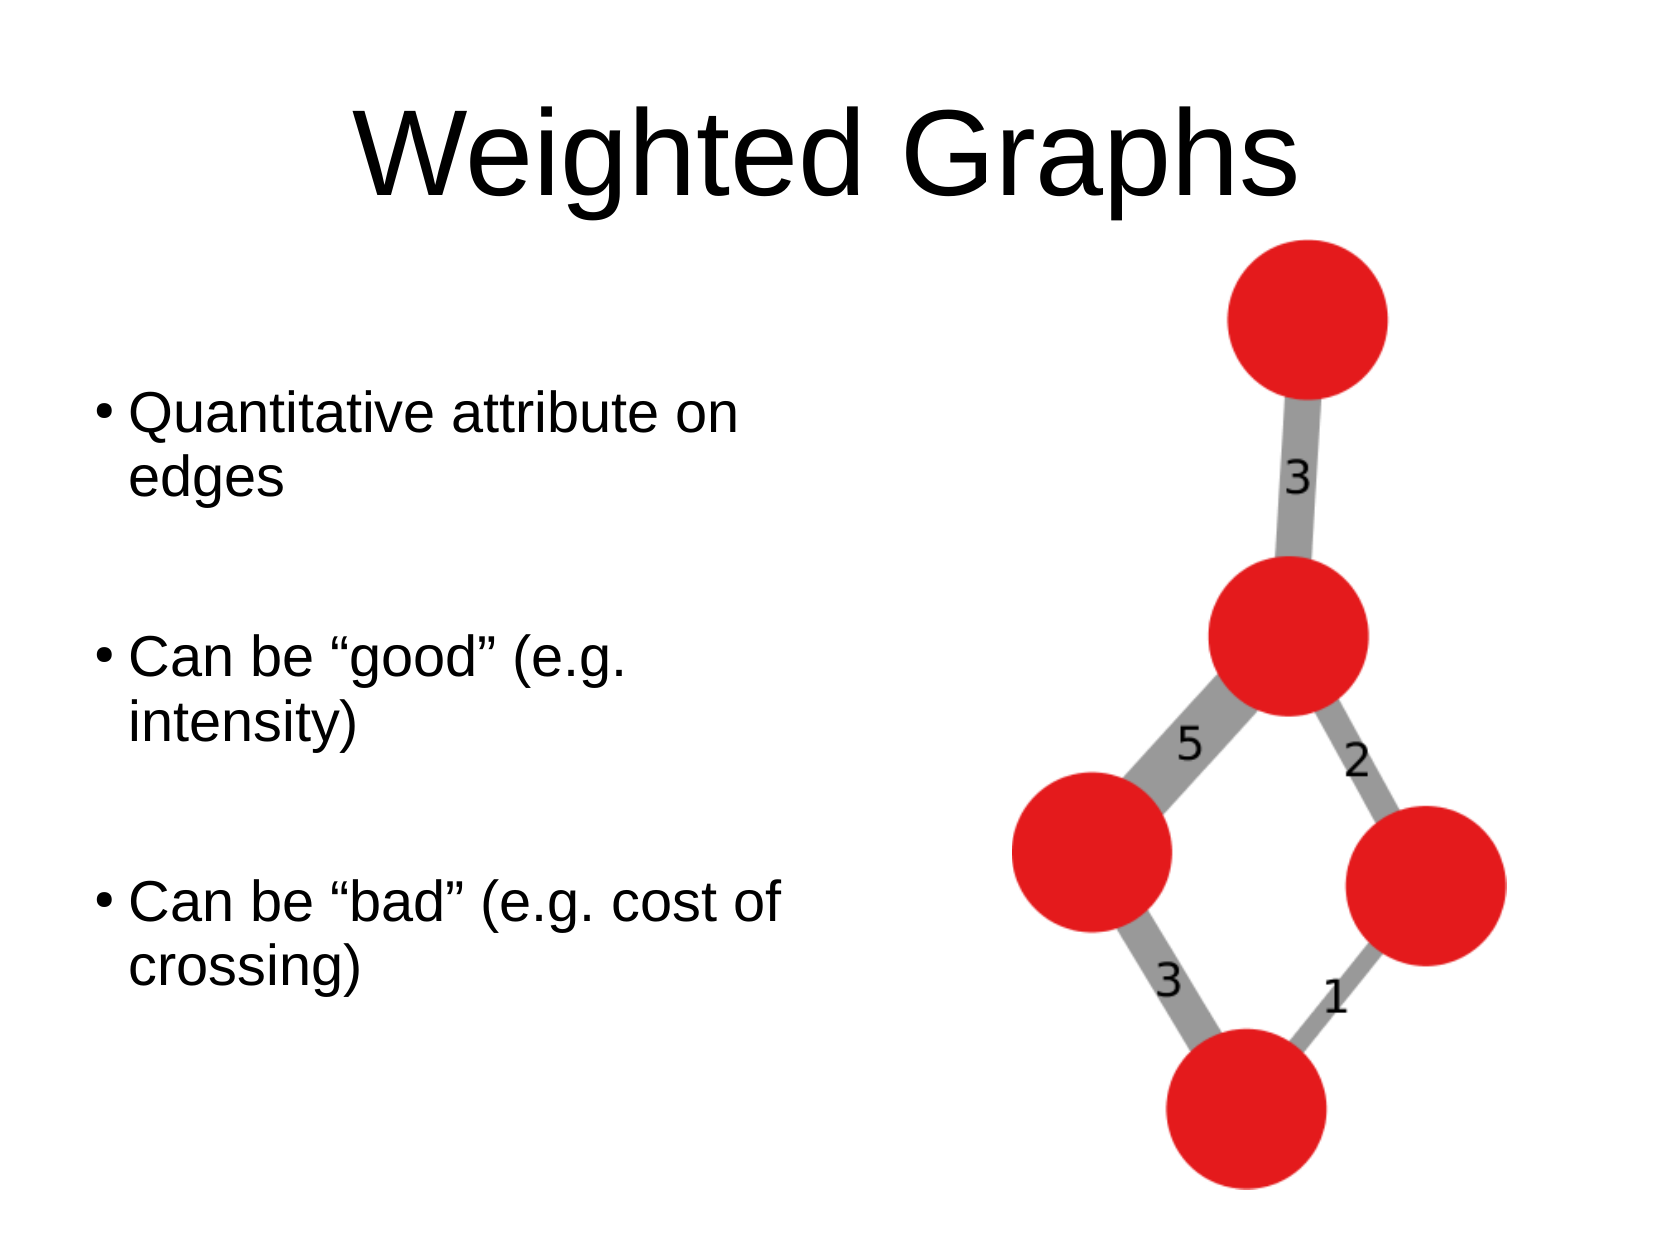

# Weighted Graphs
Quantitative attribute on edges
Can be “good” (e.g. intensity)
Can be “bad” (e.g. cost of crossing)